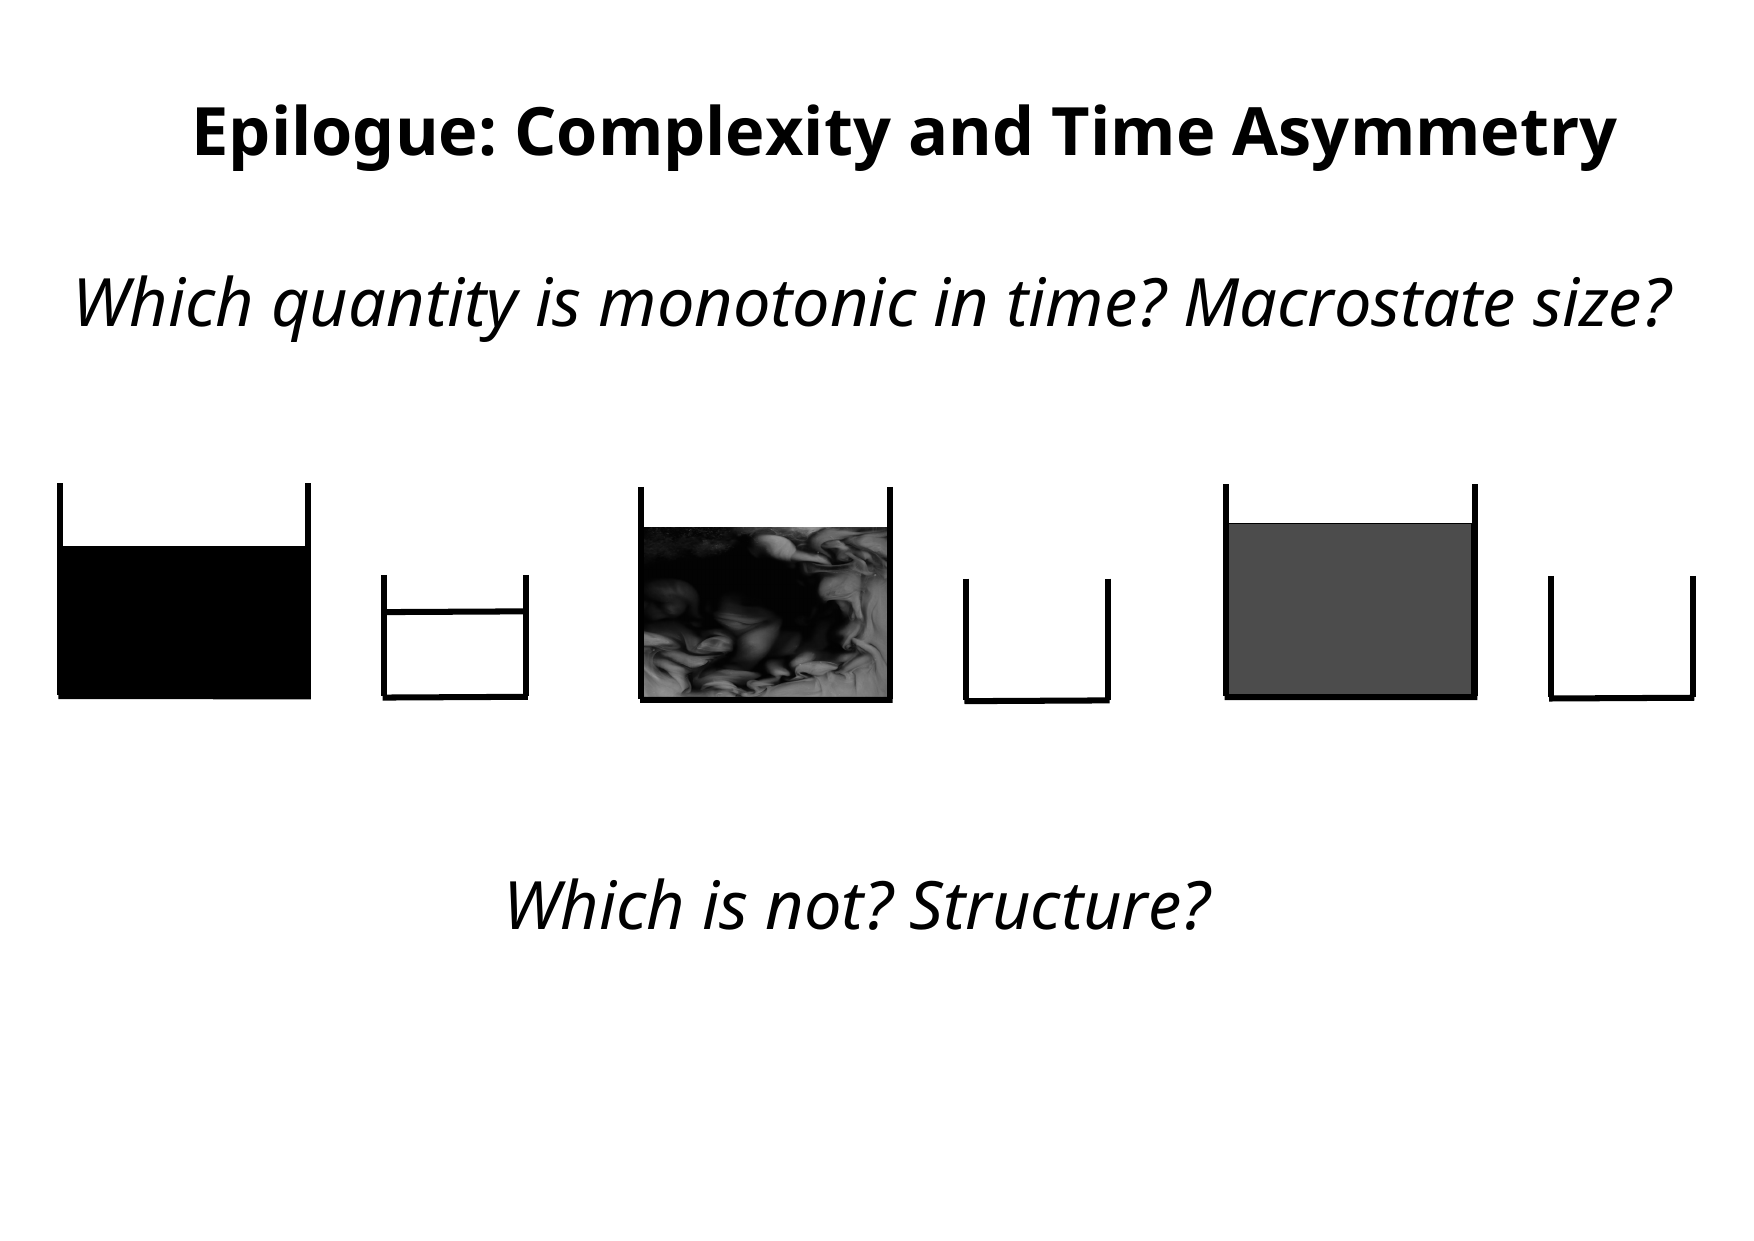

Epilogue: Complexity and Time Asymmetry
Which quantity is monotonic in time? Macrostate size?
Which is not? Structure?